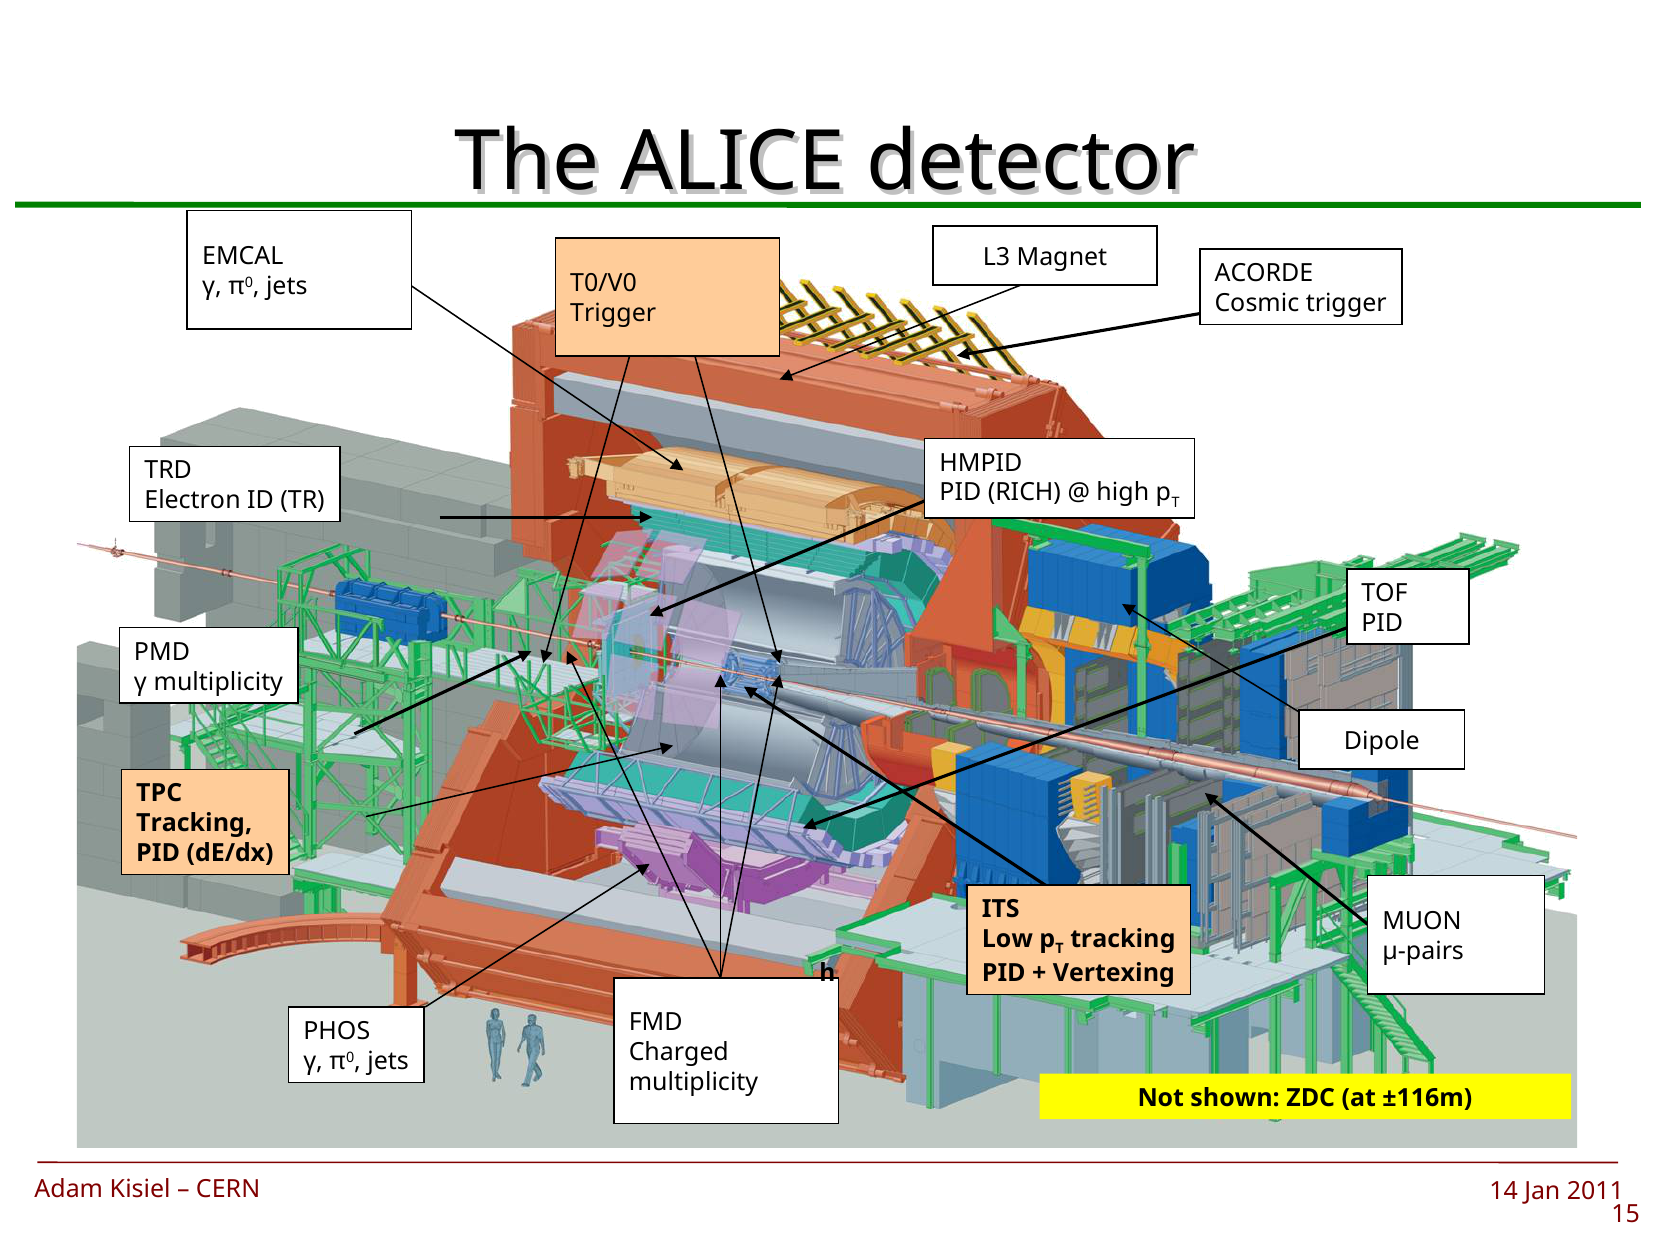

# The ALICE detector
EMCAL
γ, π0, jets
L3 Magnet
T0/V0
Trigger
ACORDE
Cosmic trigger
HMPID
PID (RICH) @ high pT
TRD
Electron ID (TR)
TOF
PID
PMD
γ multiplicity
FMD
Charged
multiplicity
ITS
Low pT tracking
PID + Vertexing
Dipole
TPC
Tracking,
PID (dE/dx)
MUON
μ-pairs
PHOS
γ, π0, jets
h
Not shown: ZDC (at ±116m)